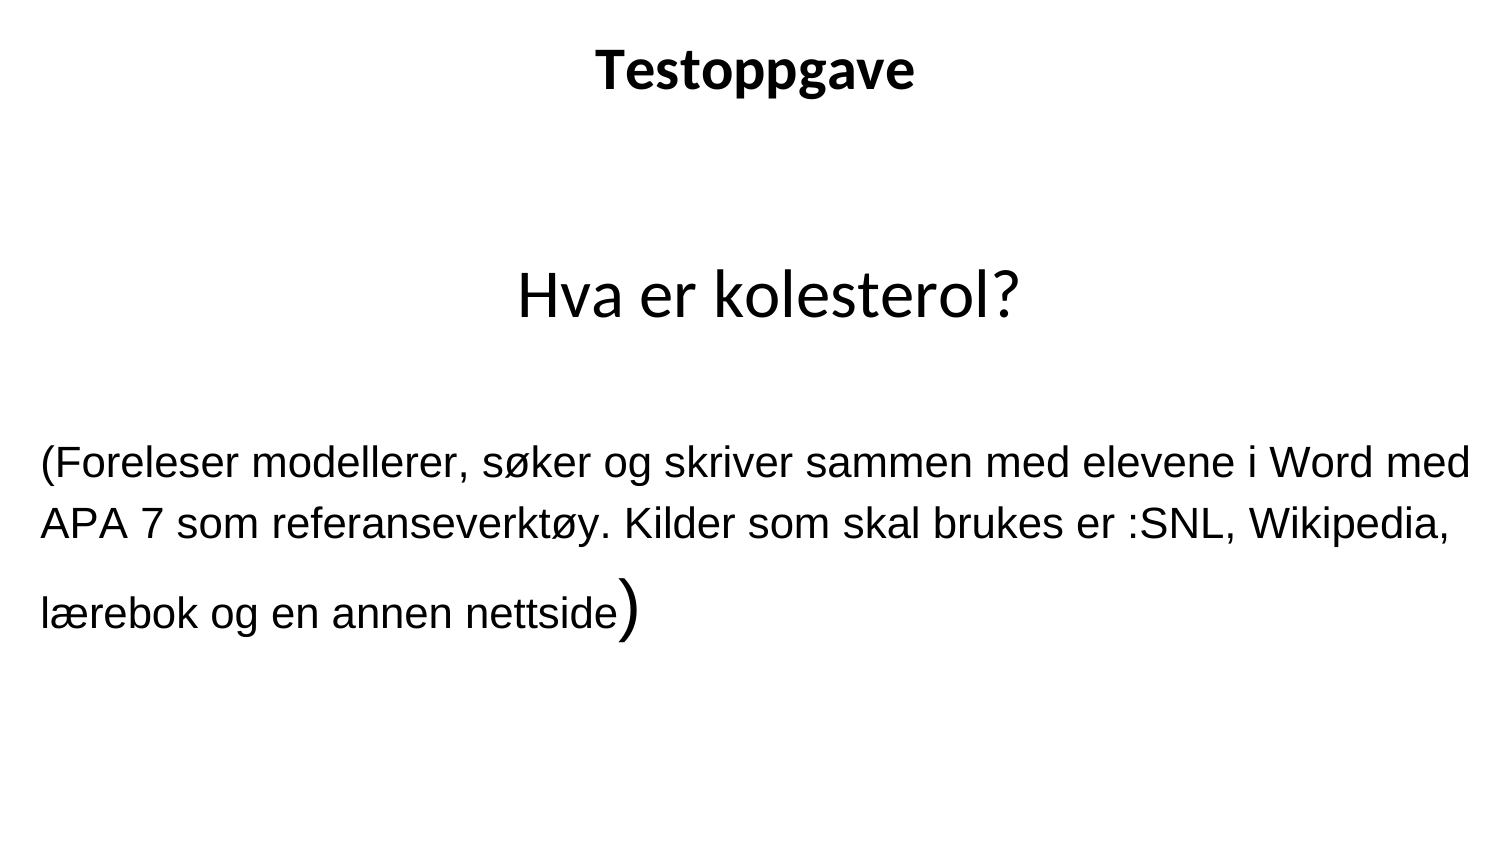

Testoppgave
 Hva er kolesterol?
(Foreleser modellerer, søker og skriver sammen med elevene i Word med APA 7 som referanseverktøy. Kilder som skal brukes er :SNL, Wikipedia, lærebok og en annen nettside)